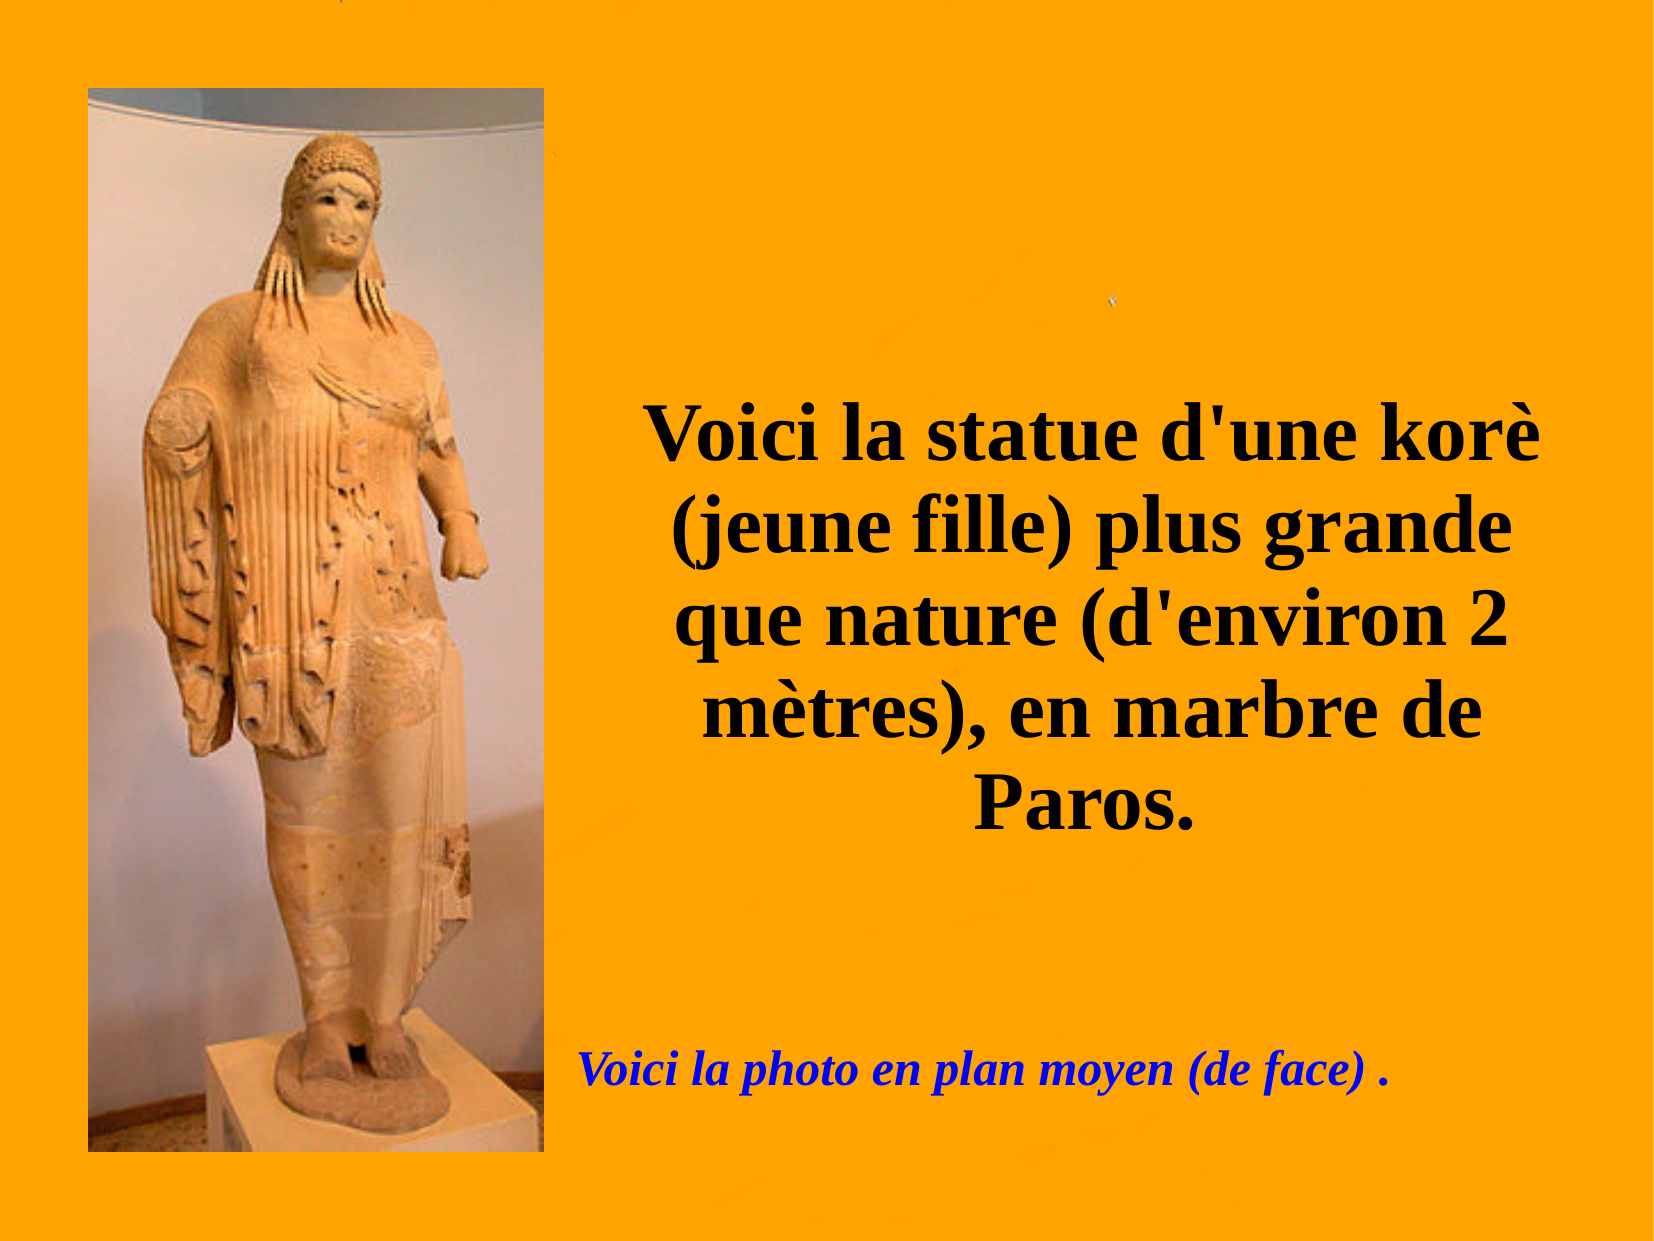

Voici la statue d'une korè (jeune fille) plus grande que nature (d'environ 2 mètres), en marbre de Paros.
Voici la photo en plan moyen (de face) .